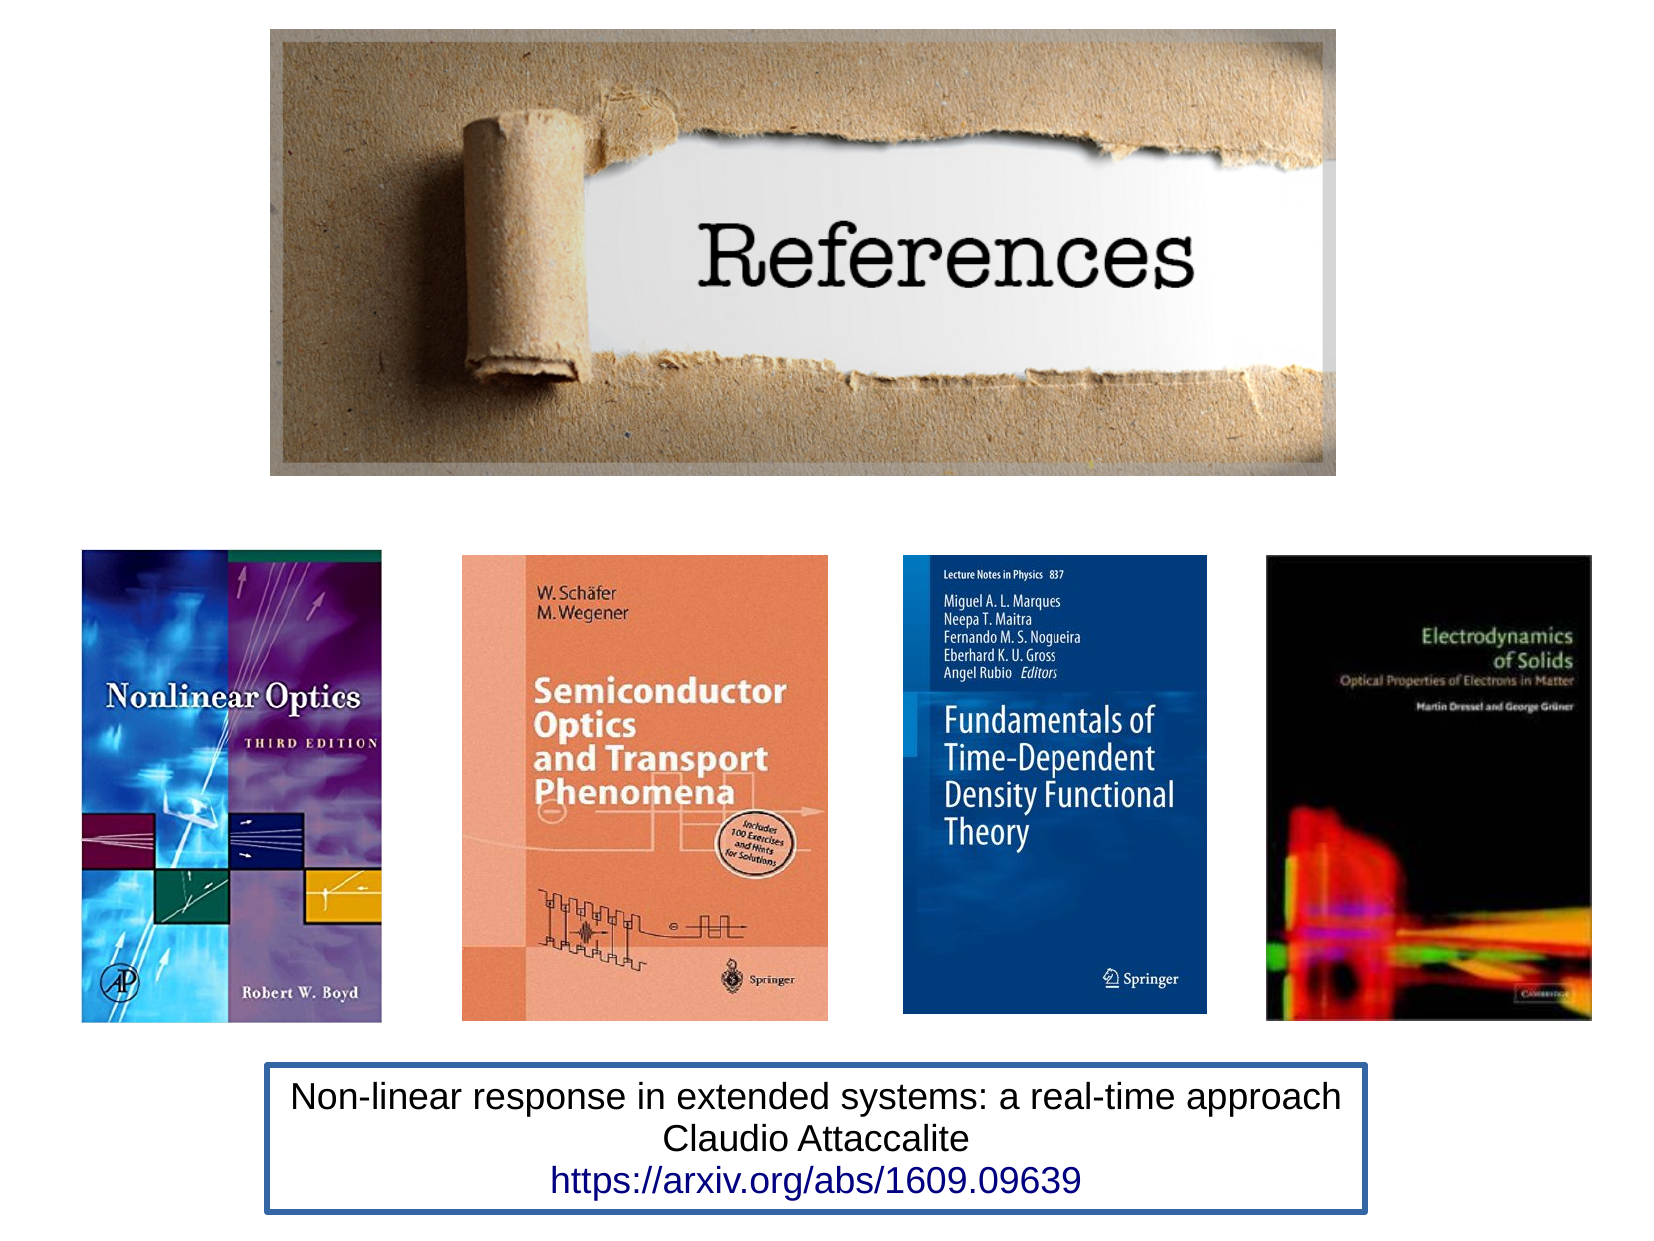

Non-linear response in extended systems: a real-time approach
Claudio Attaccalite
https://arxiv.org/abs/1609.09639